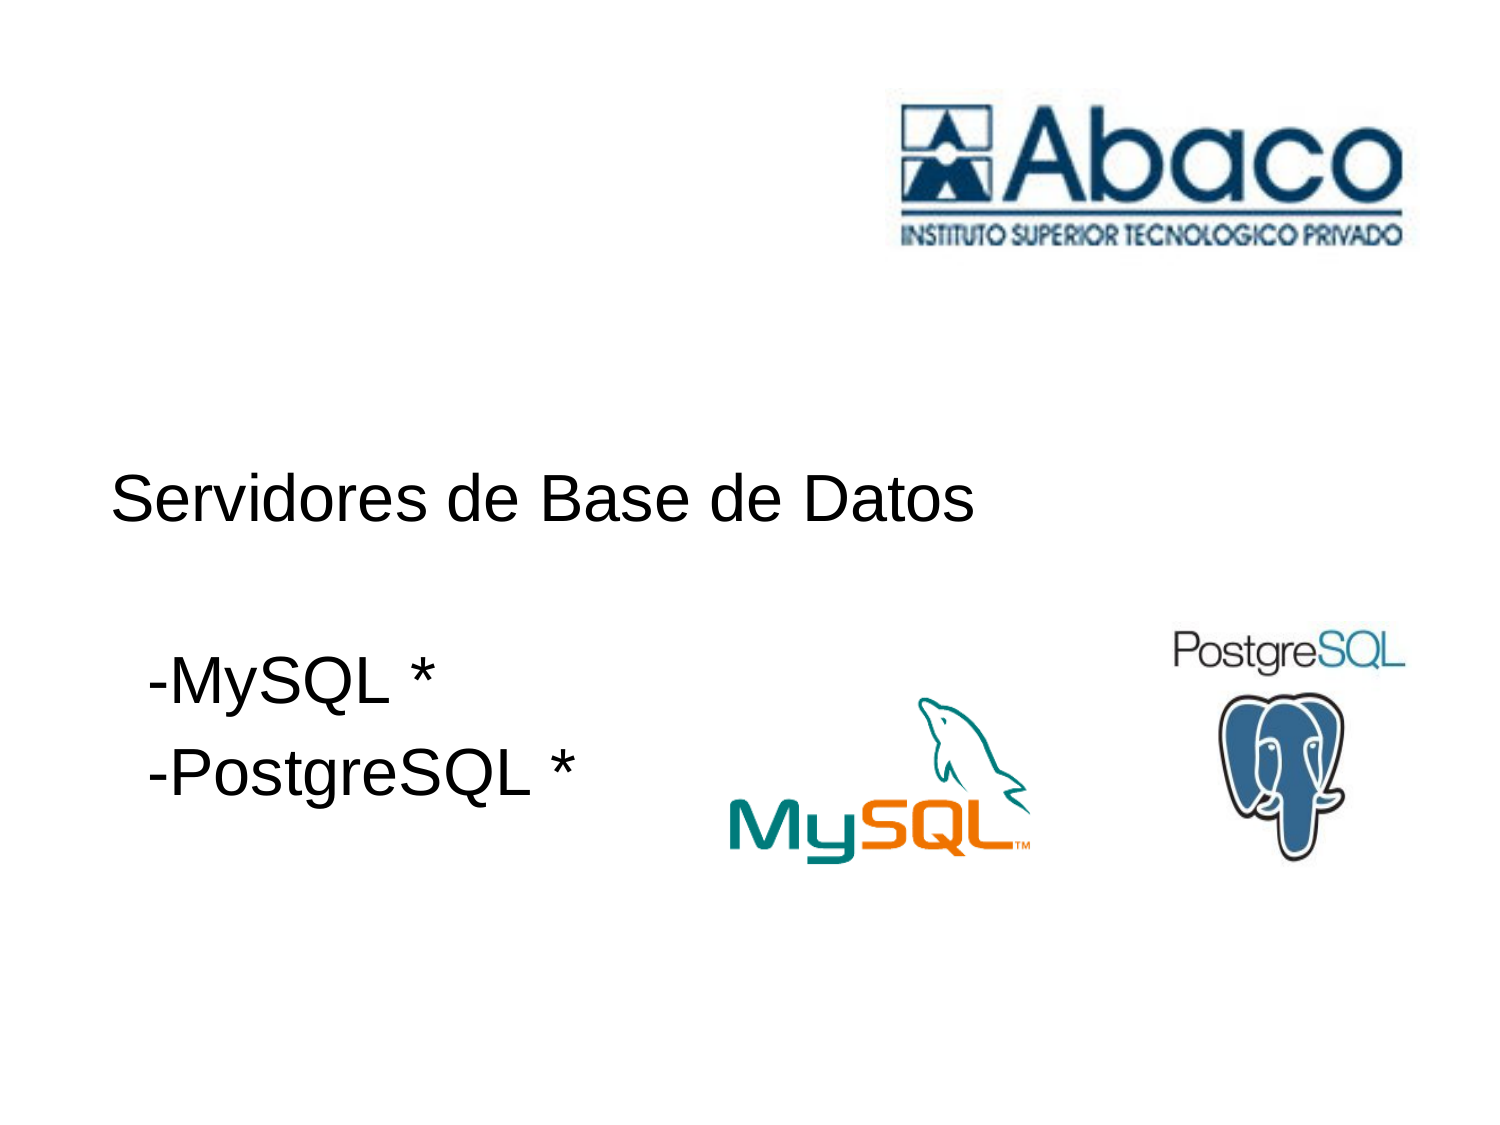

# Servidores de Base de Datos
 -MySQL *
 -PostgreSQL *